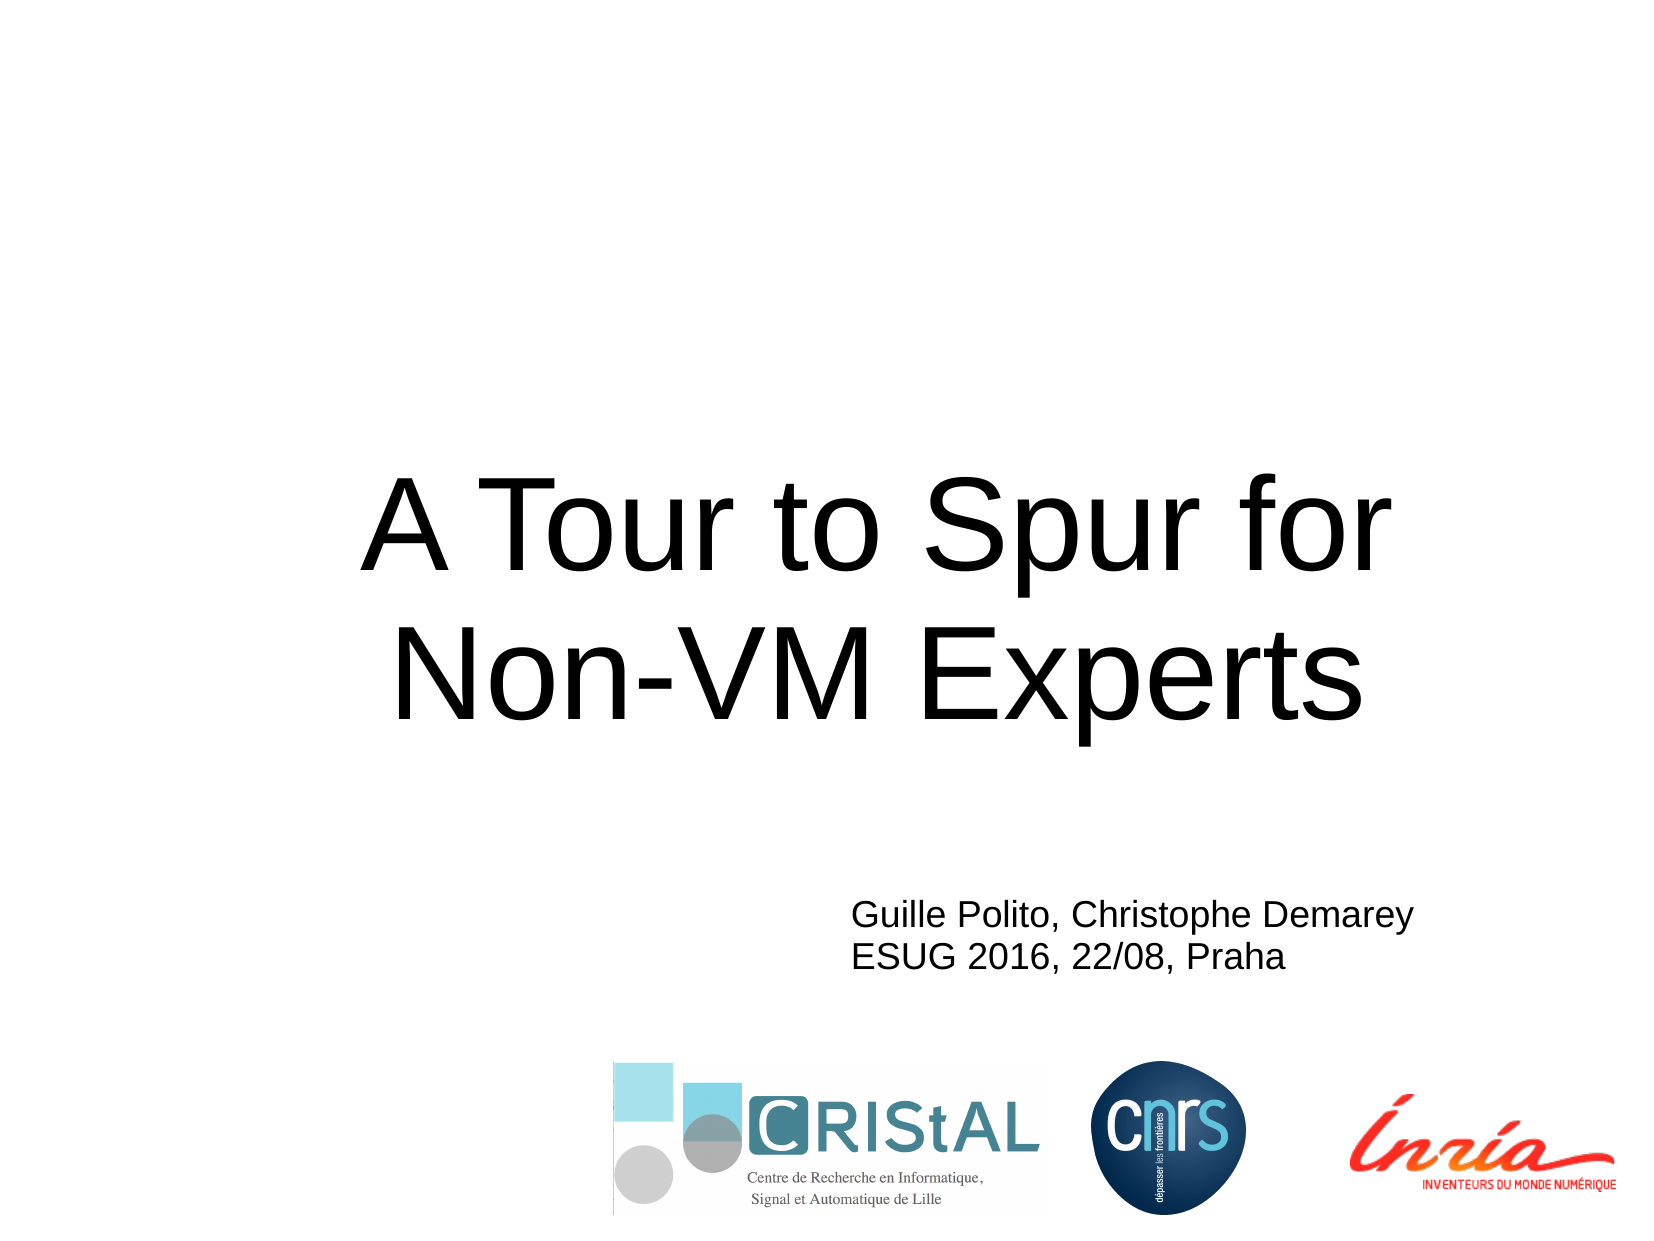

# A Tour to Spur for
Non-VM Experts
Guille Polito, Christophe Demarey
ESUG 2016, 22/08, Praha